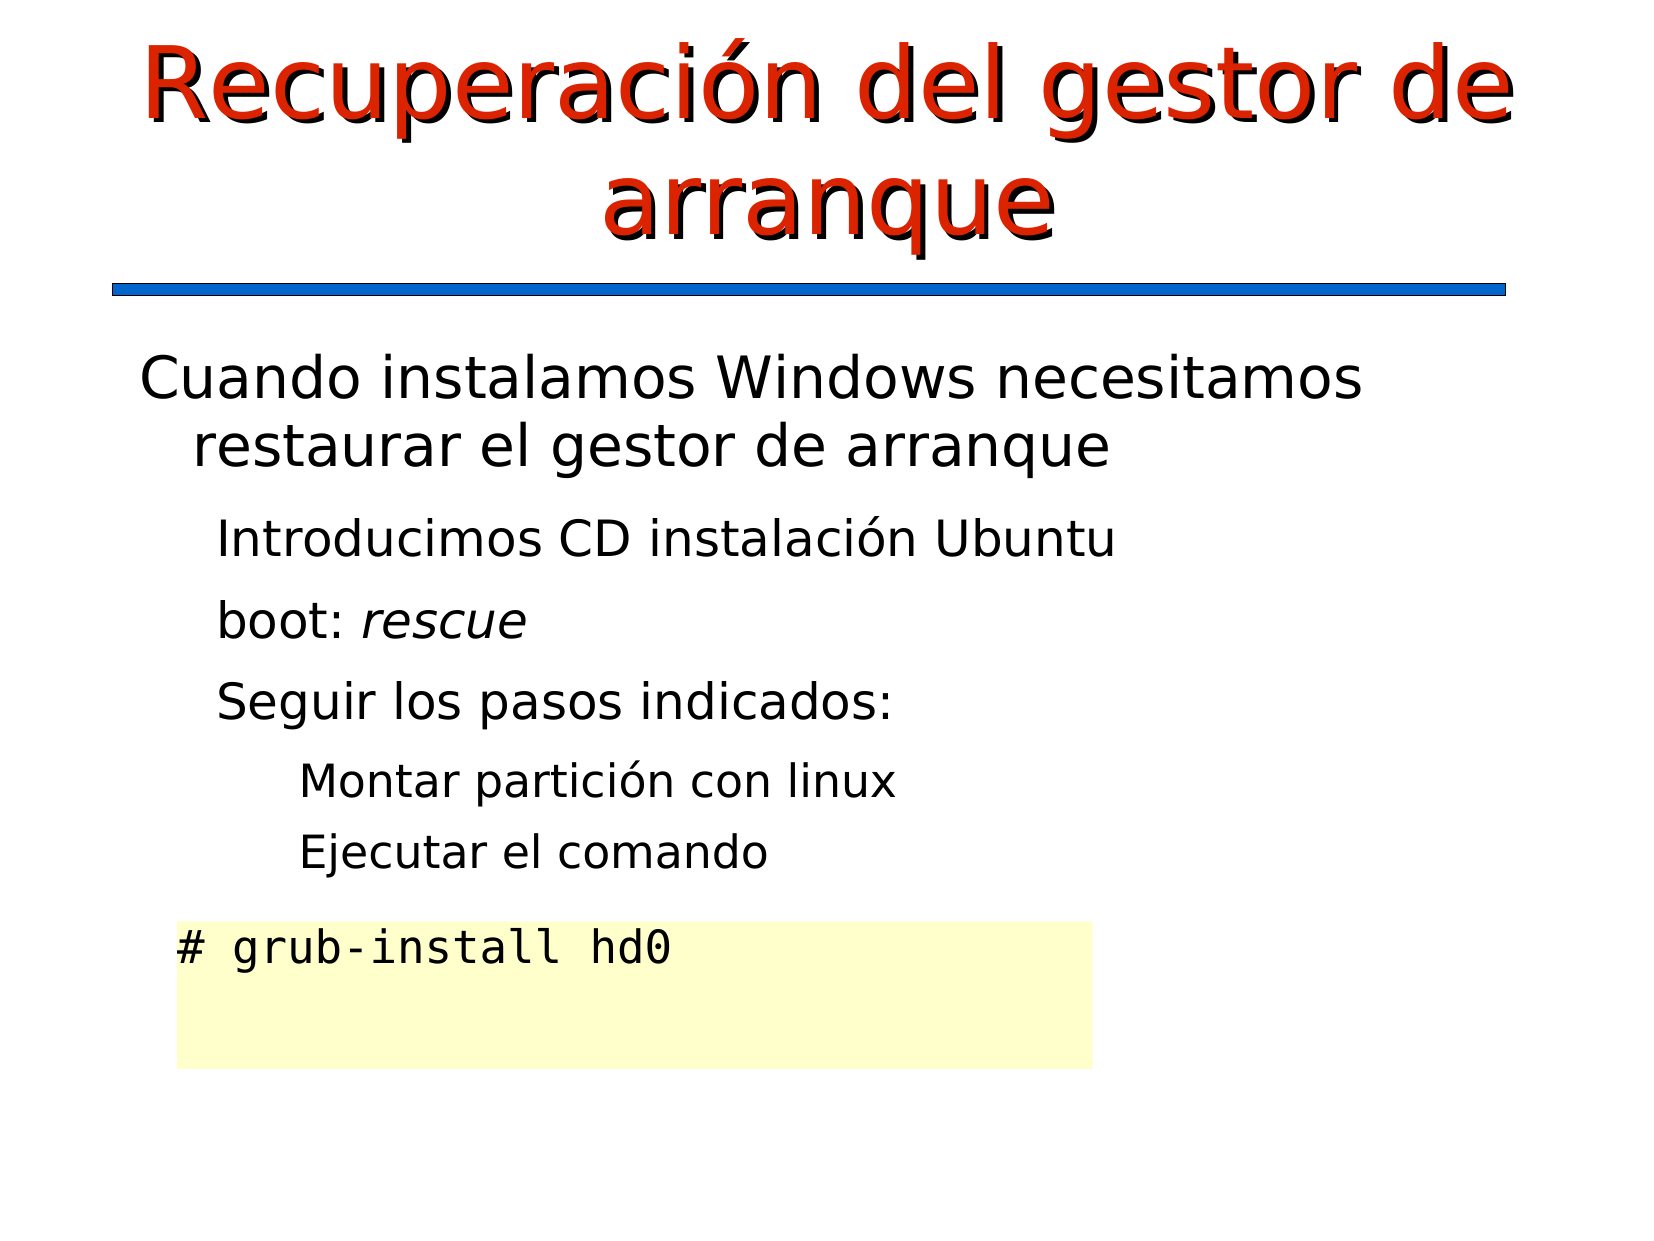

# Recuperación del gestor de arranque
Cuando instalamos Windows necesitamos restaurar el gestor de arranque
Introducimos CD instalación Ubuntu
boot: rescue
Seguir los pasos indicados:
Montar partición con linux
Ejecutar el comando
# grub-install hd0